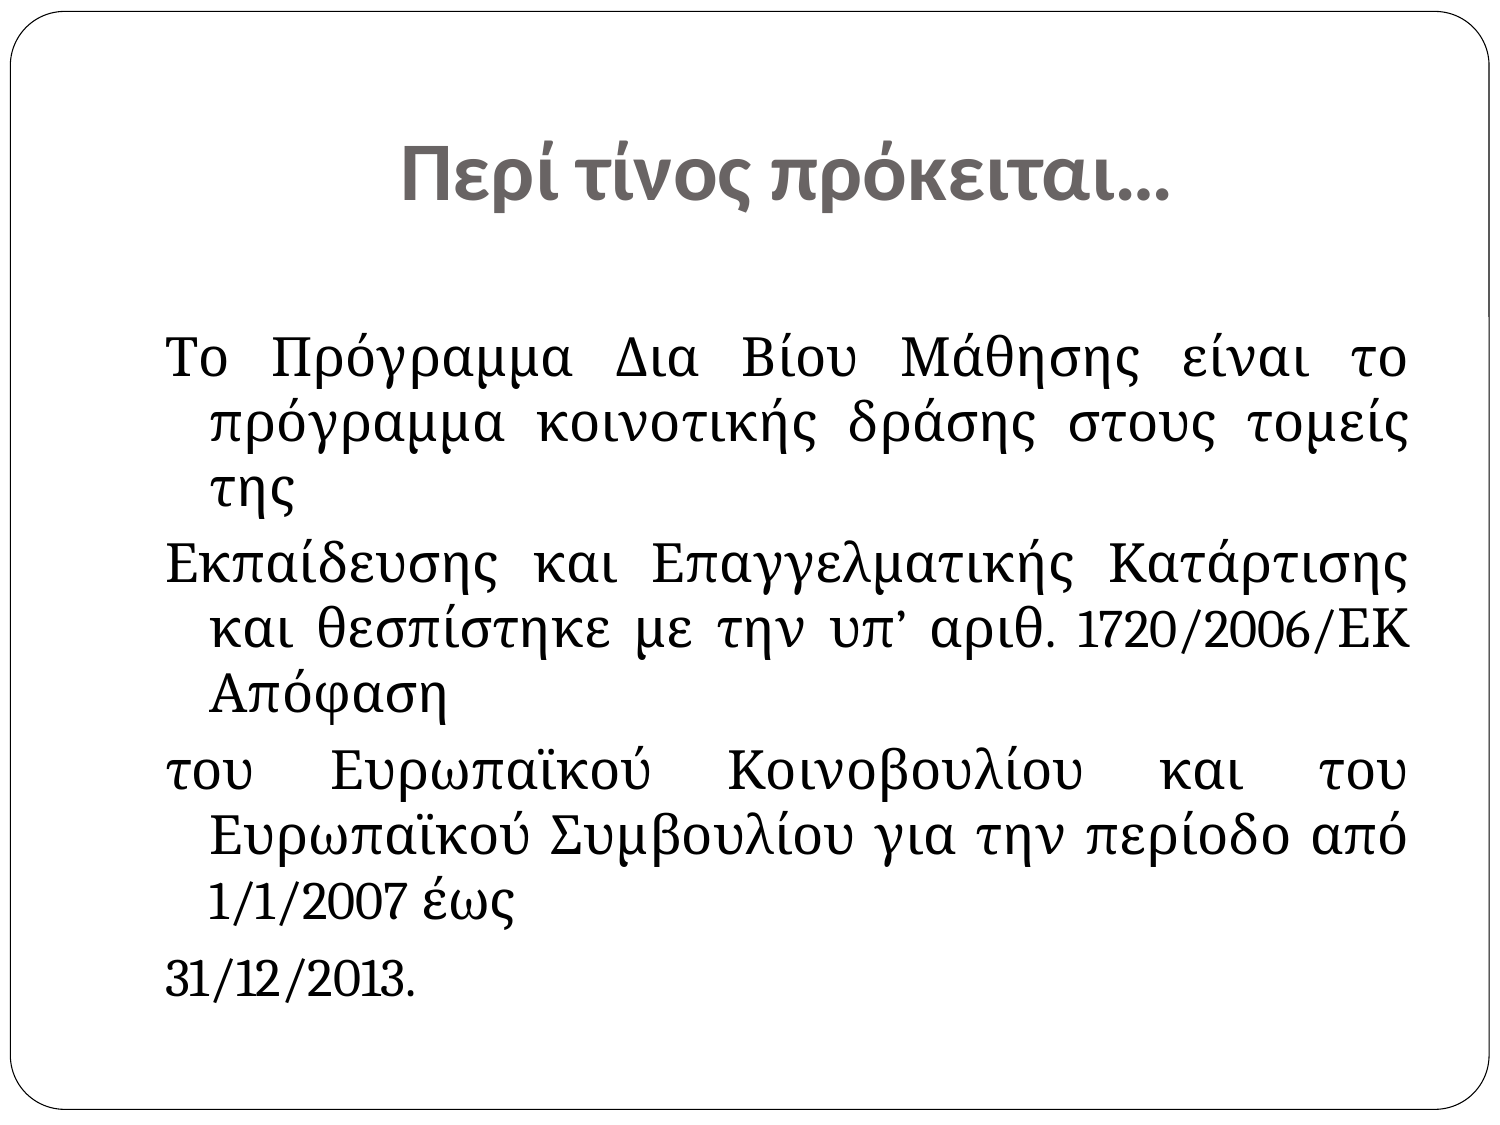

# Περί τίνος πρόκειται…
Το Πρόγραμμα Δια Βίου Μάθησης είναι το πρόγραμμα κοινοτικής δράσης στους τομείς της
Εκπαίδευσης και Επαγγελματικής Κατάρτισης και θεσπίστηκε με την υπ’ αριθ. 1720/2006/ΕΚ Απόφαση
του Ευρωπαϊκού Κοινοβουλίου και του Ευρωπαϊκού Συμβουλίου για την περίοδο από 1/1/2007 έως
31/12/2013.